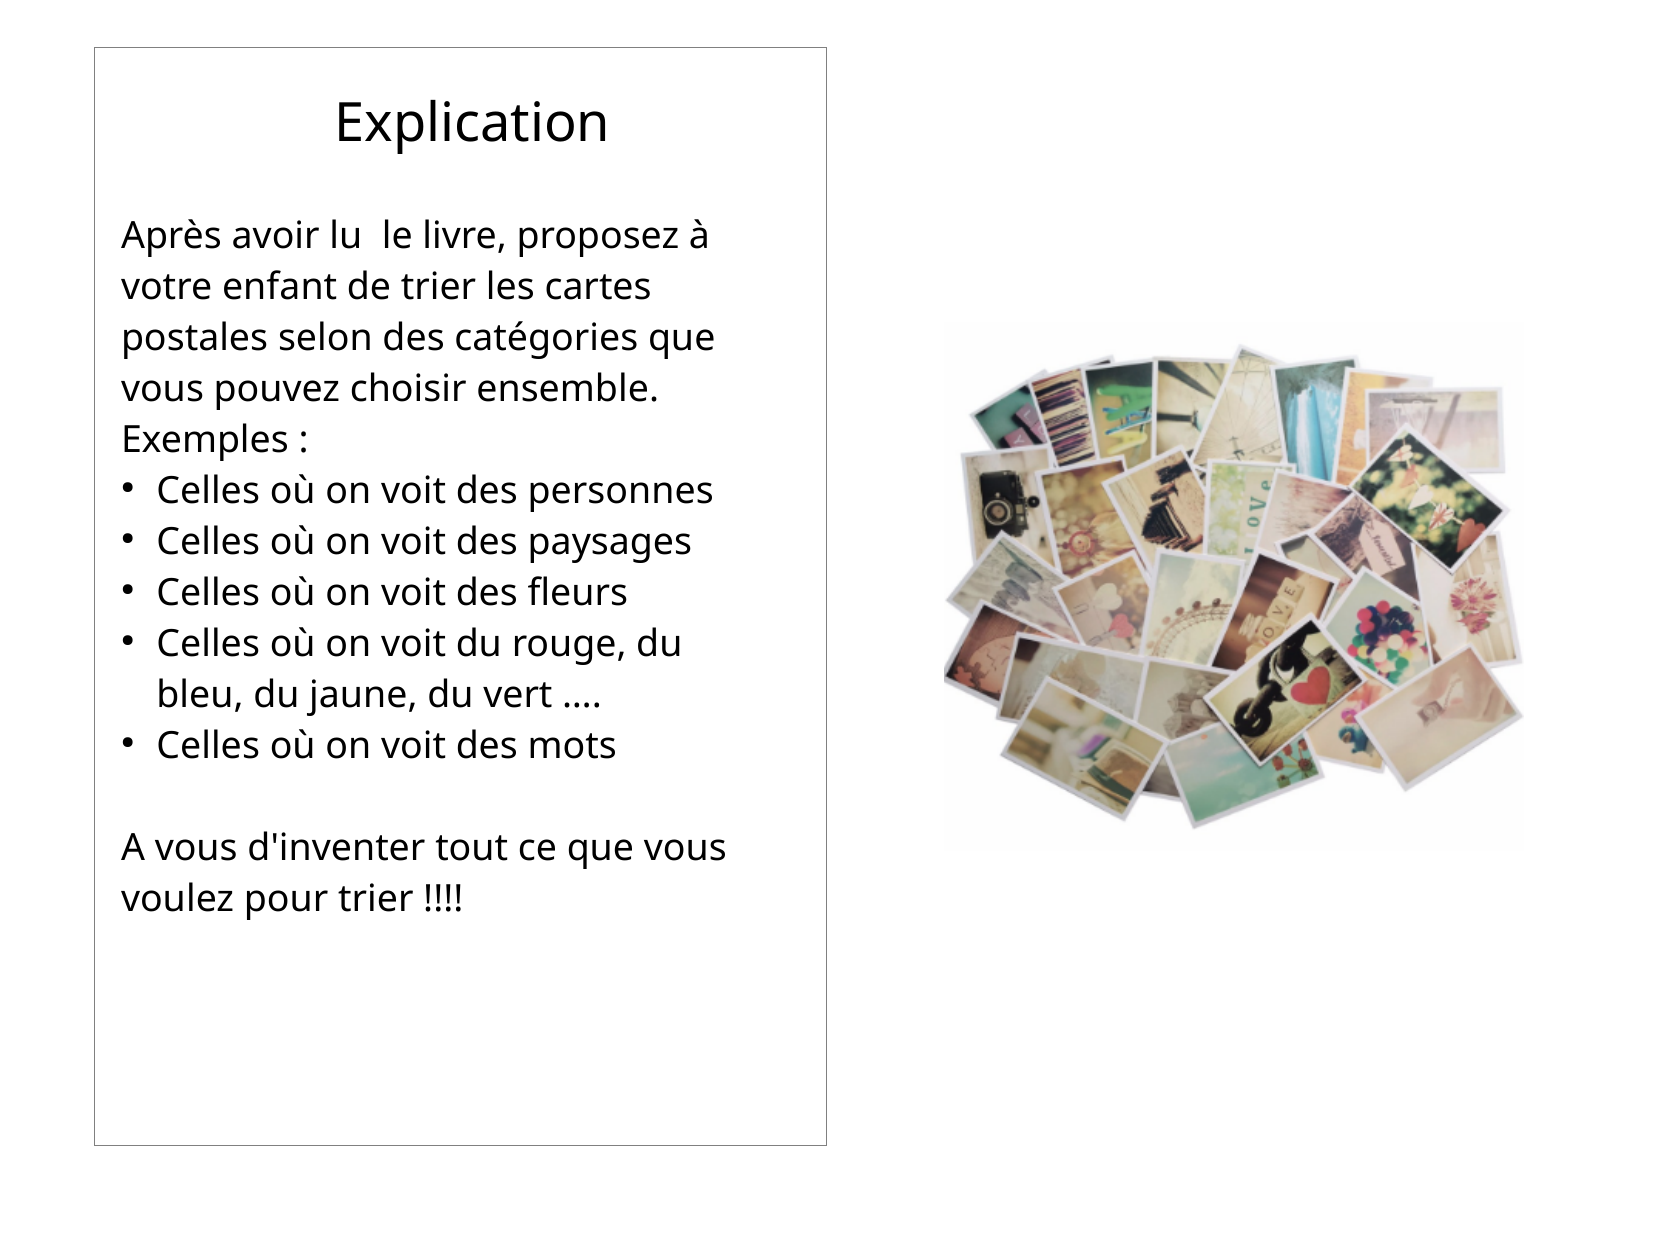

Explication
Après avoir lu le livre, proposez à votre enfant de trier les cartes postales selon des catégories que vous pouvez choisir ensemble.
Exemples :
Celles où on voit des personnes
Celles où on voit des paysages
Celles où on voit des fleurs
Celles où on voit du rouge, du bleu, du jaune, du vert ….
Celles où on voit des mots
A vous d'inventer tout ce que vous voulez pour trier !!!!